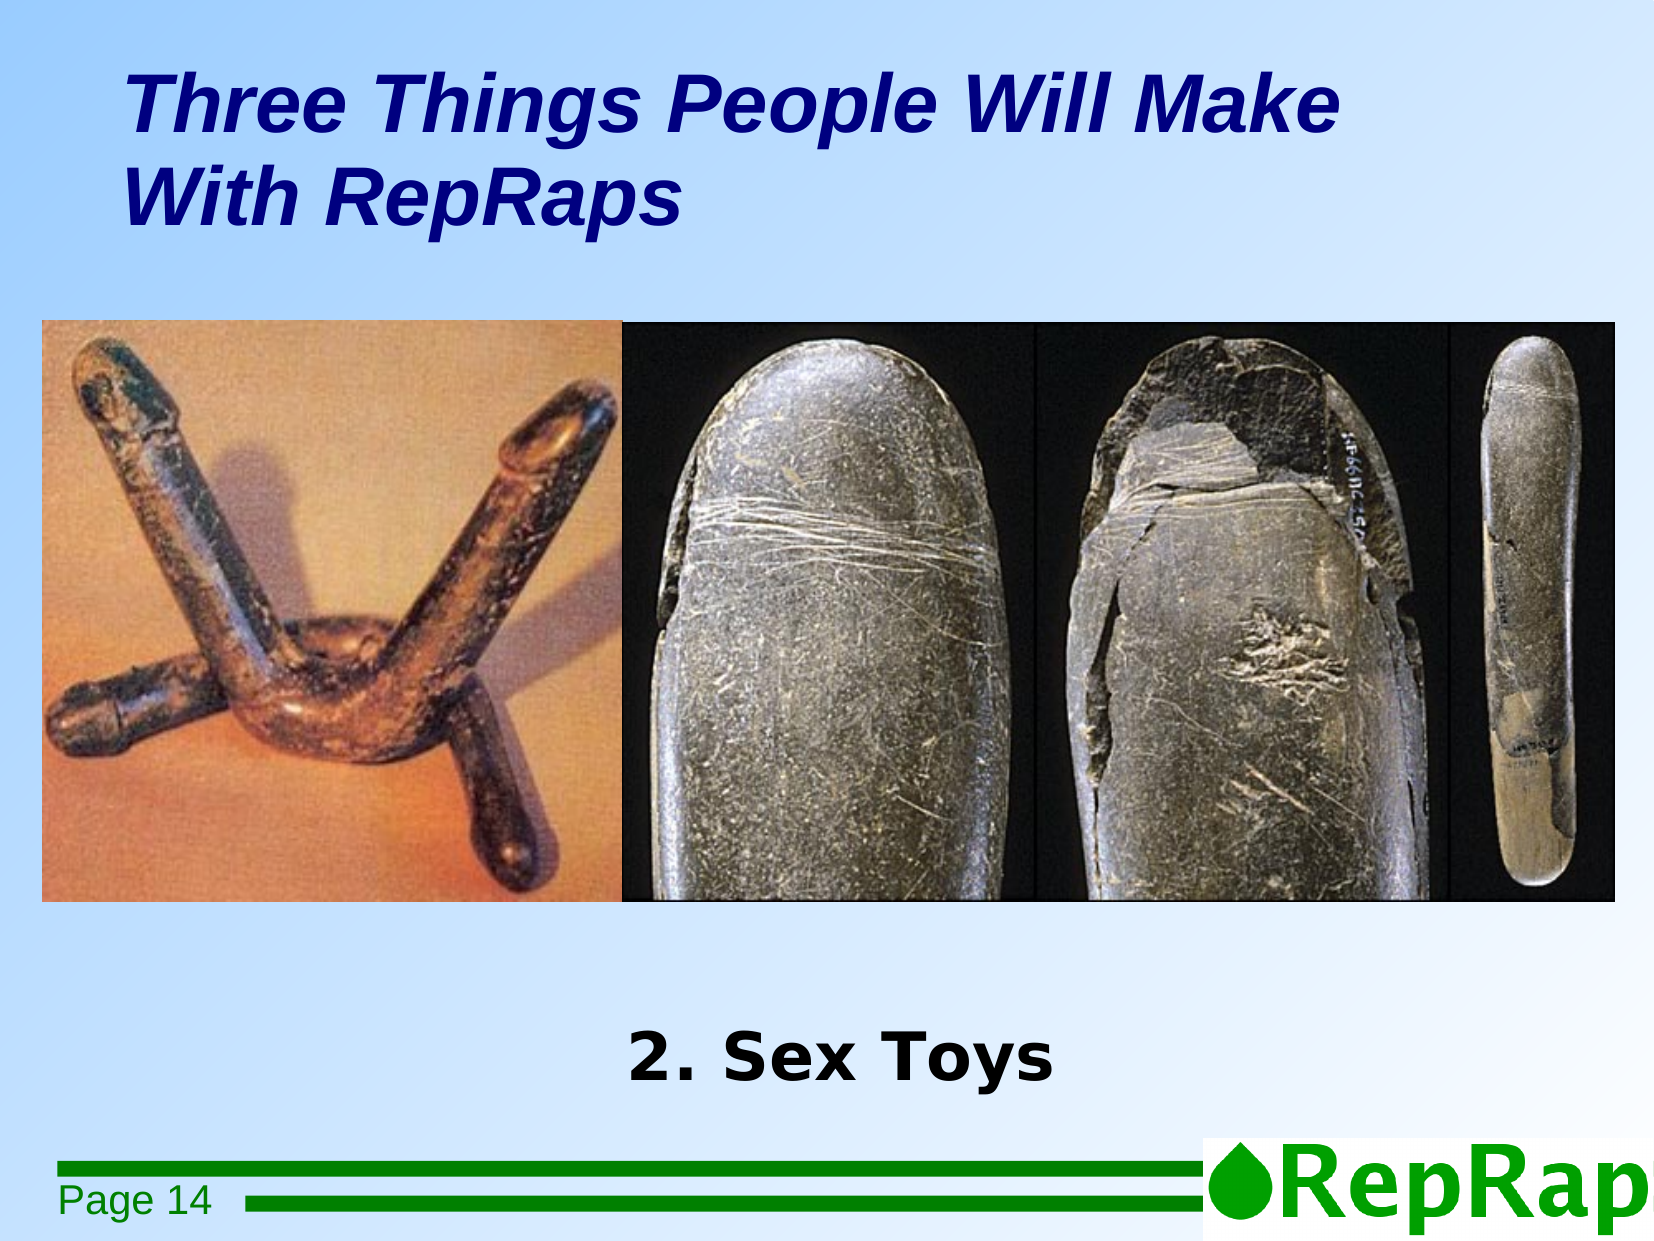

# Three Things People Will Make With RepRaps
2. Sex Toys